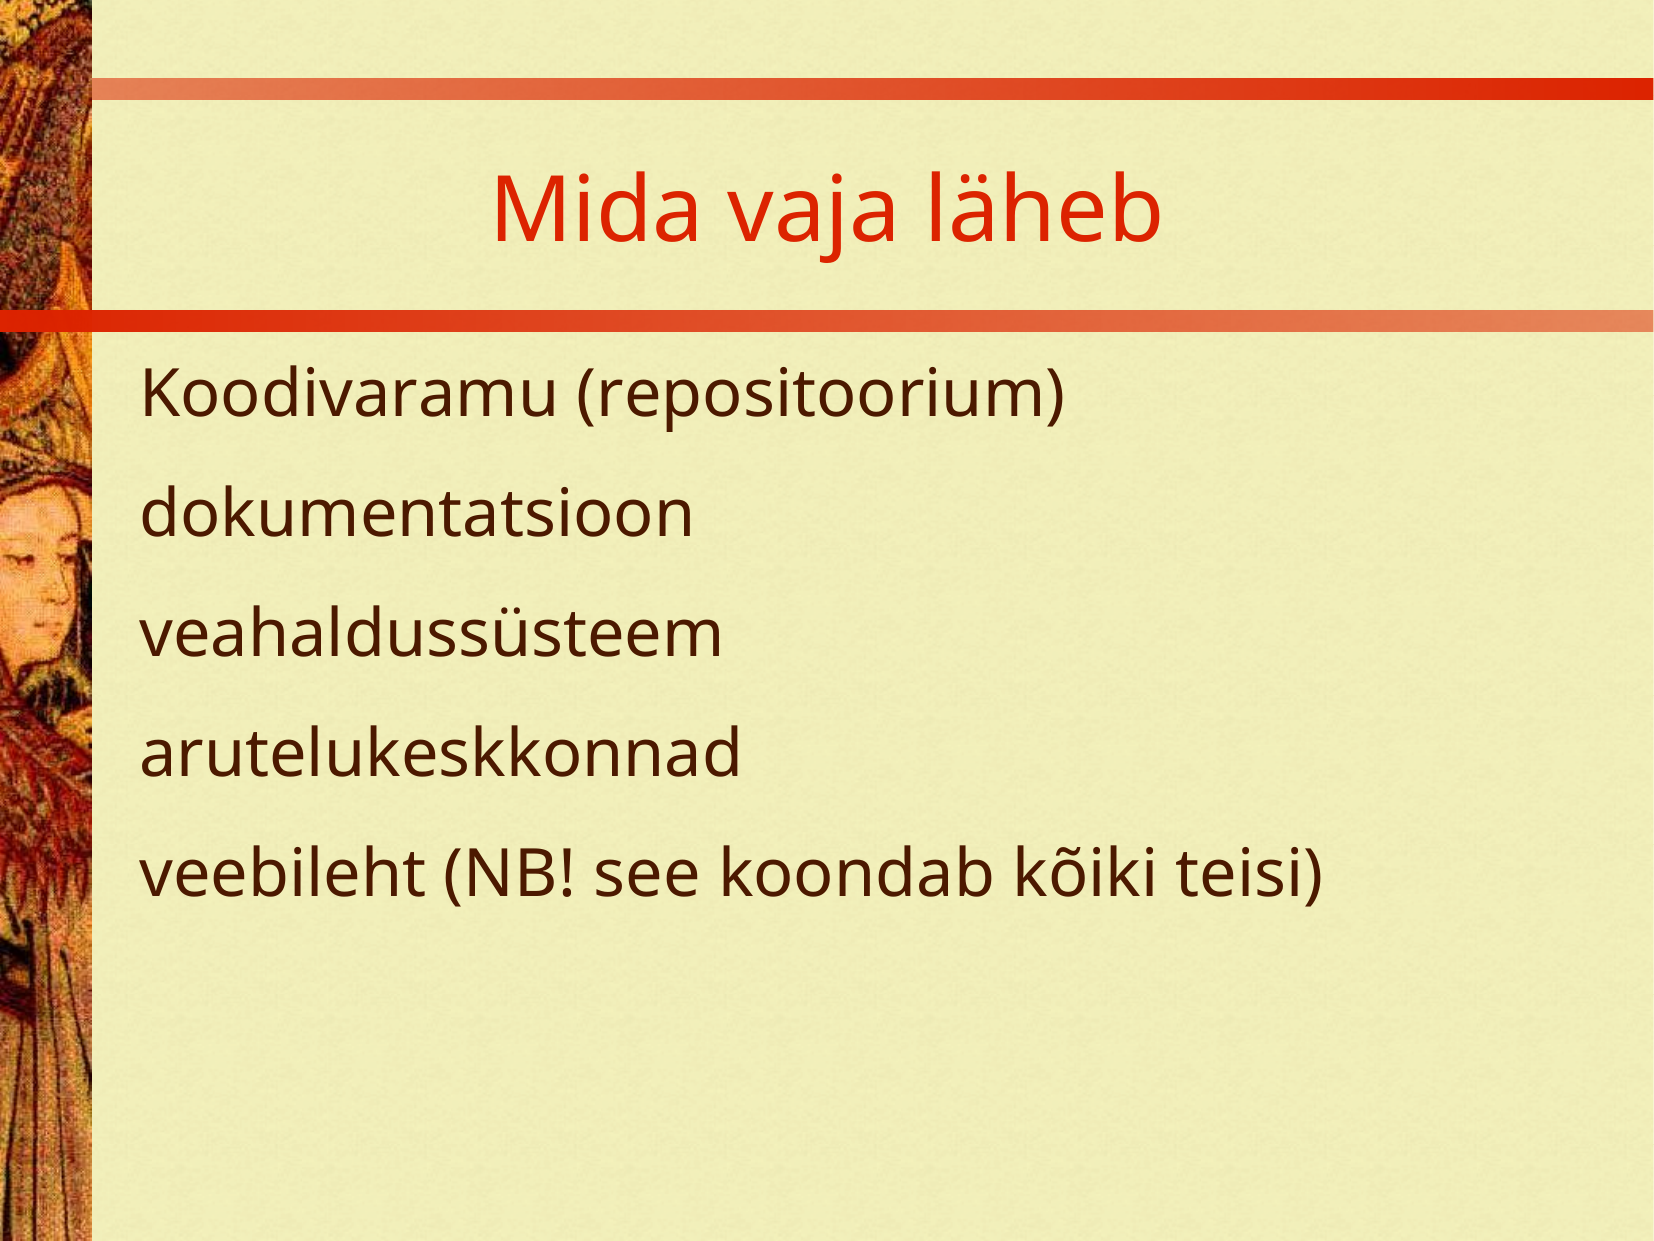

# Mida vaja läheb
Koodivaramu (repositoorium)
dokumentatsioon
veahaldussüsteem
arutelukeskkonnad
veebileht (NB! see koondab kõiki teisi)